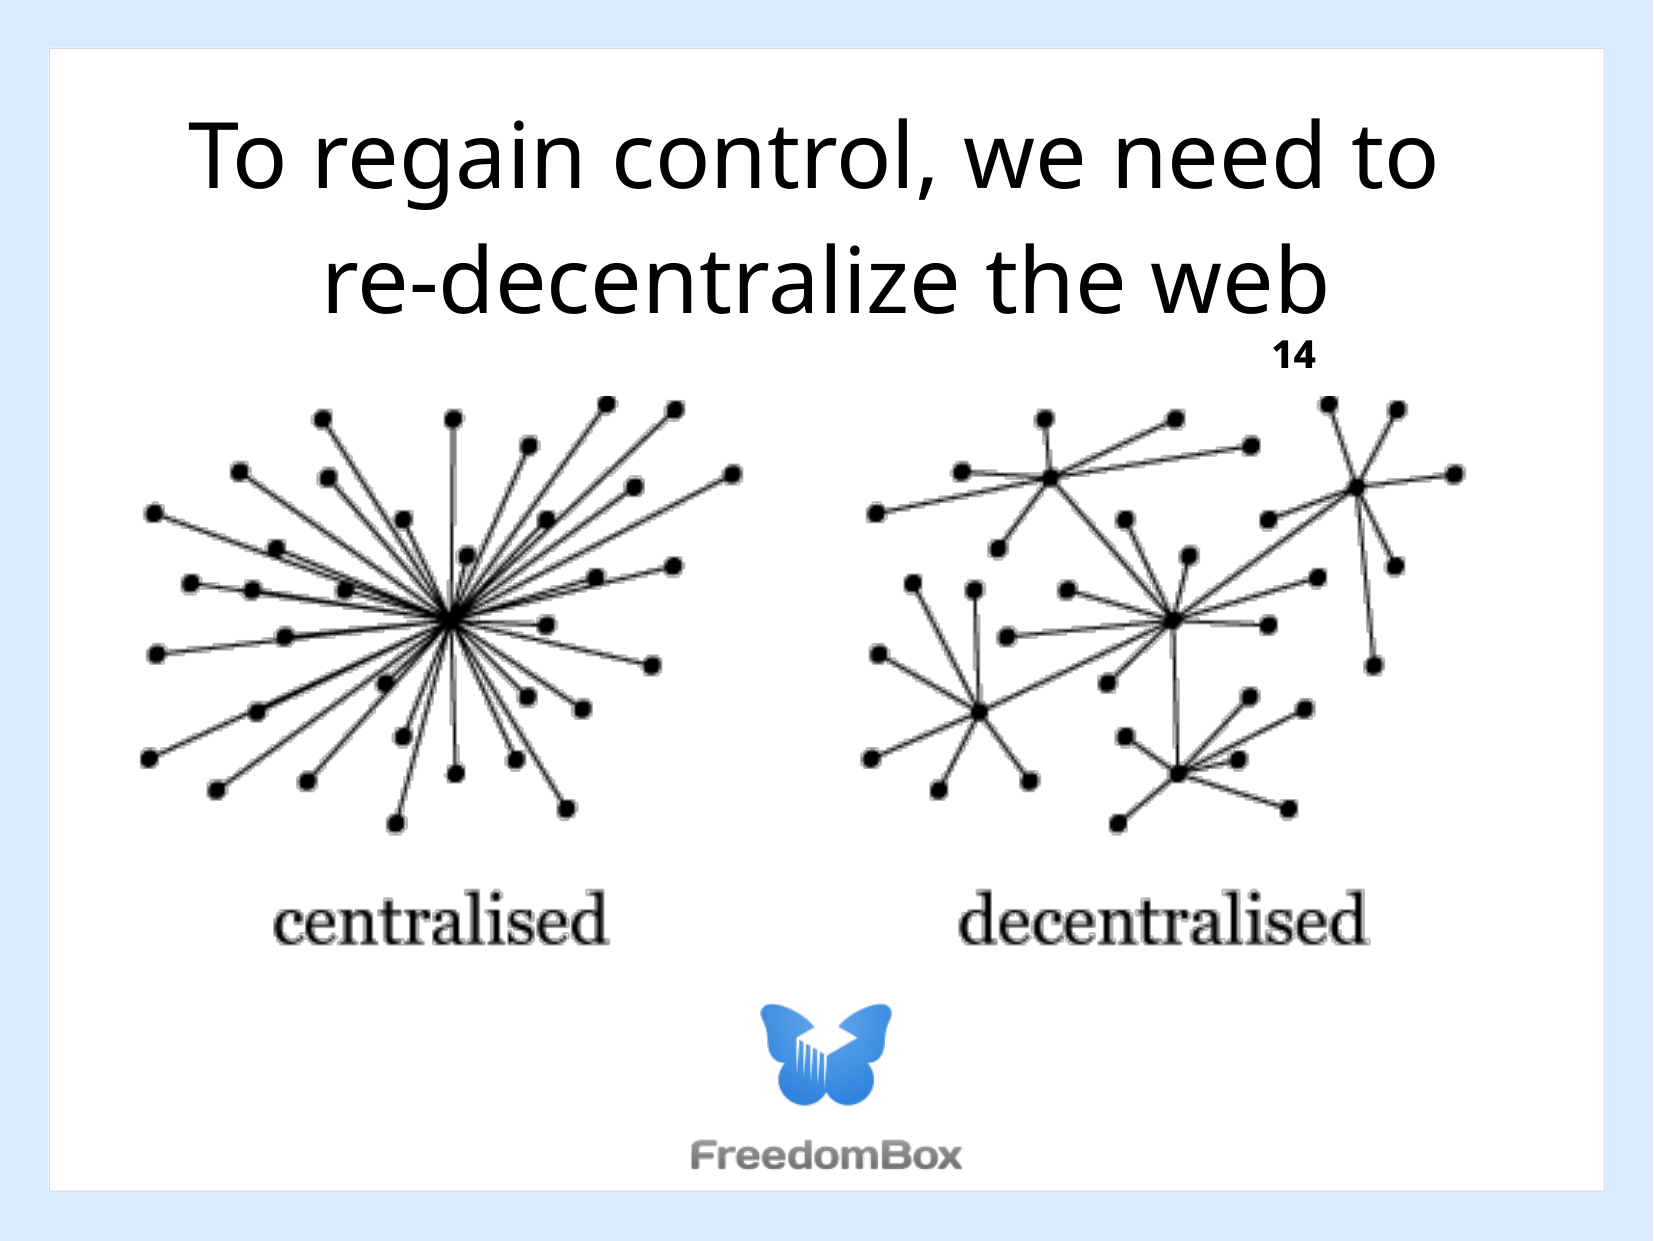

# To regain control, we need to re-decentralize the web
14